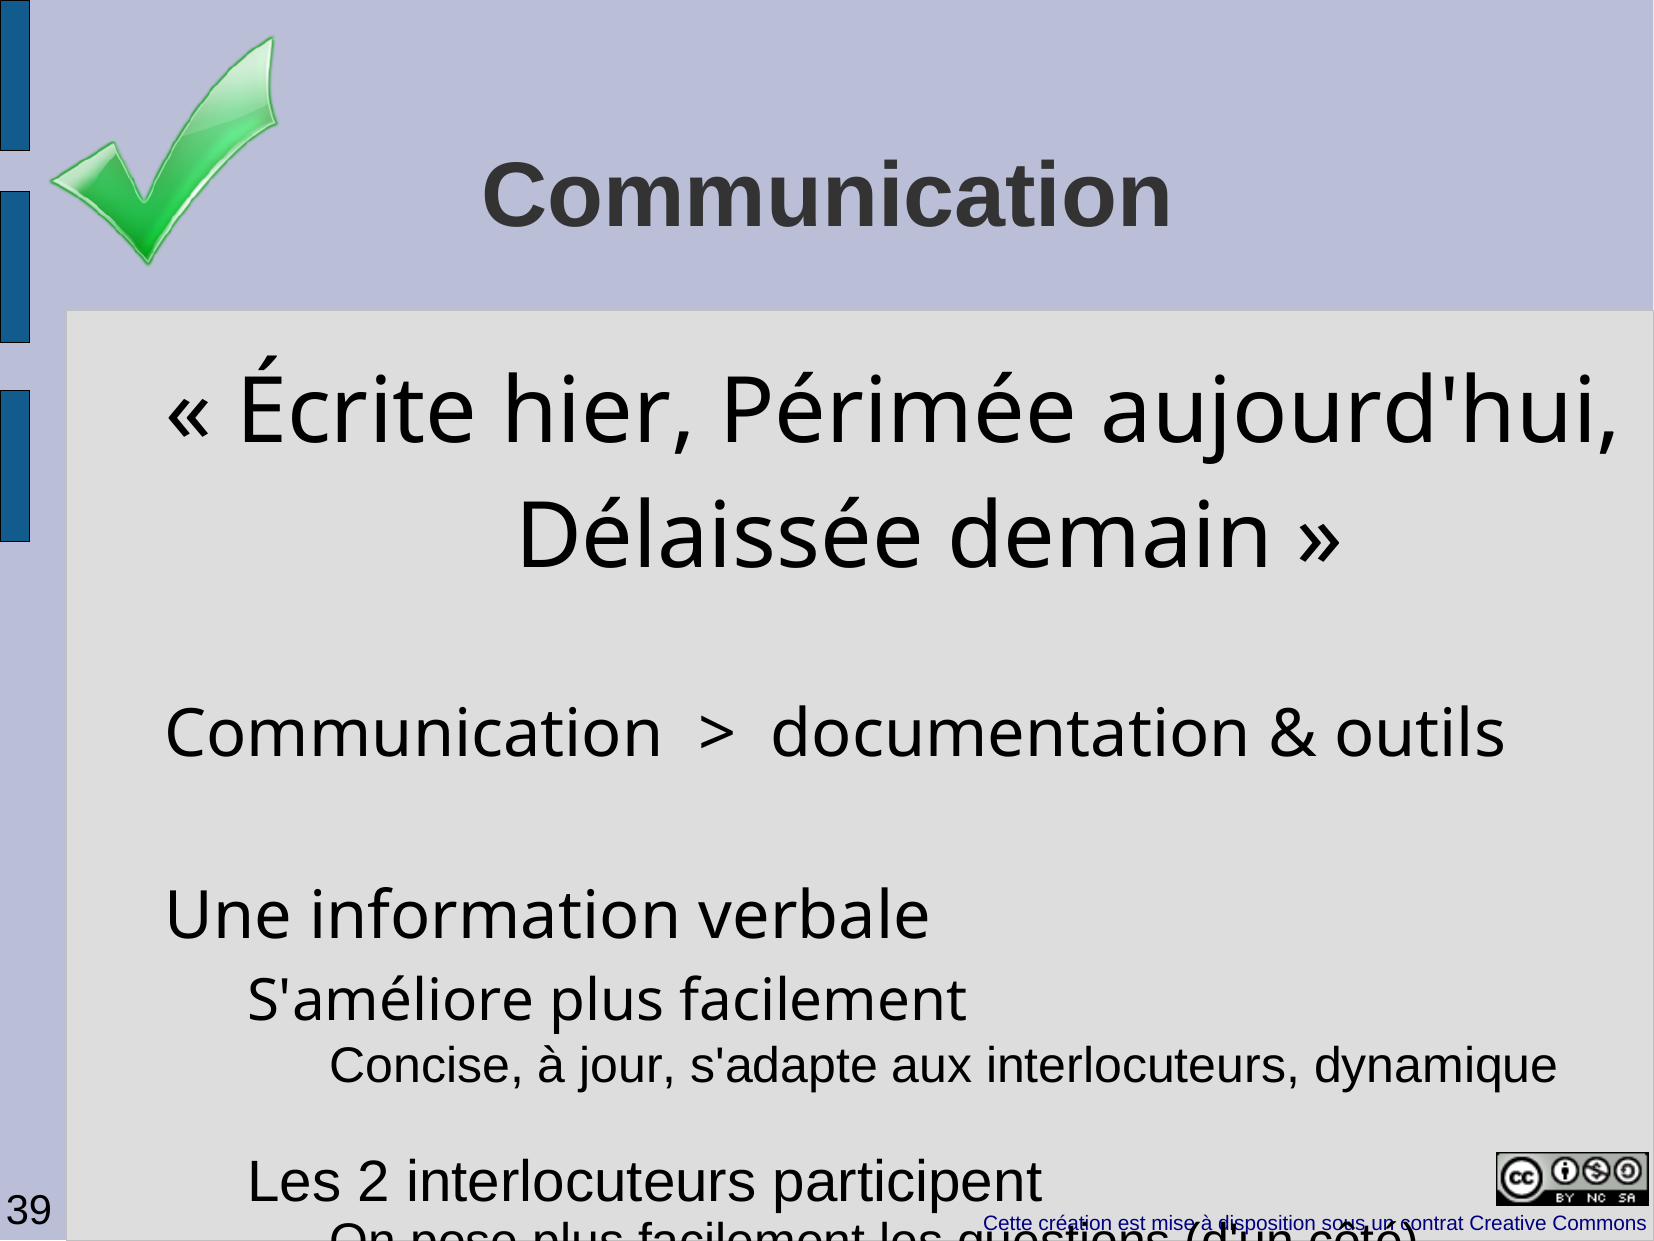

# Communication
« Écrite hier, Périmée aujourd'hui, Délaissée demain »
Communication > documentation & outils
Une information verbale
S'améliore plus facilement
Concise, à jour, s'adapte aux interlocuteurs, dynamique
Les 2 interlocuteurs participent
On pose plus facilement les questions (d'un côté)
On hésite toujours à dire des bêtises (de l'autre)